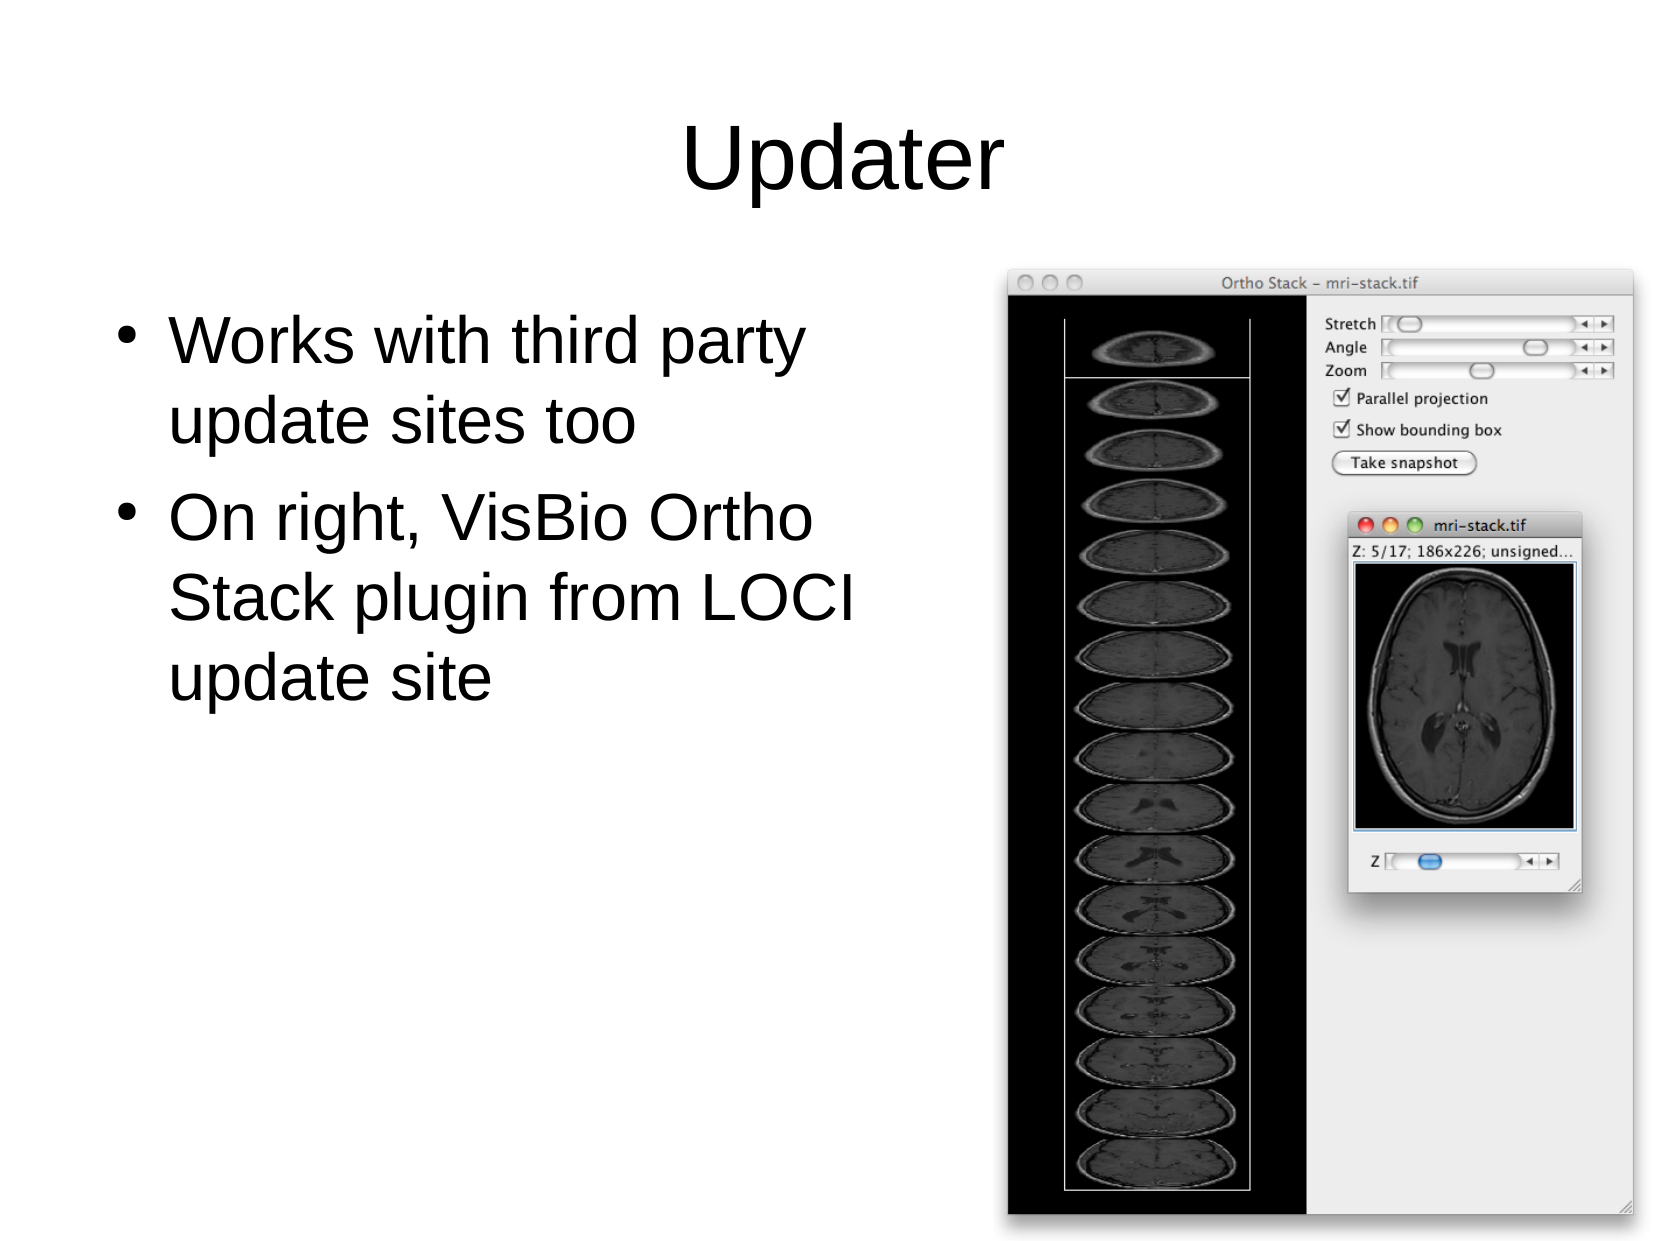

# Updater
Works with third party update sites too
On right, VisBio Ortho Stack plugin from LOCI update site